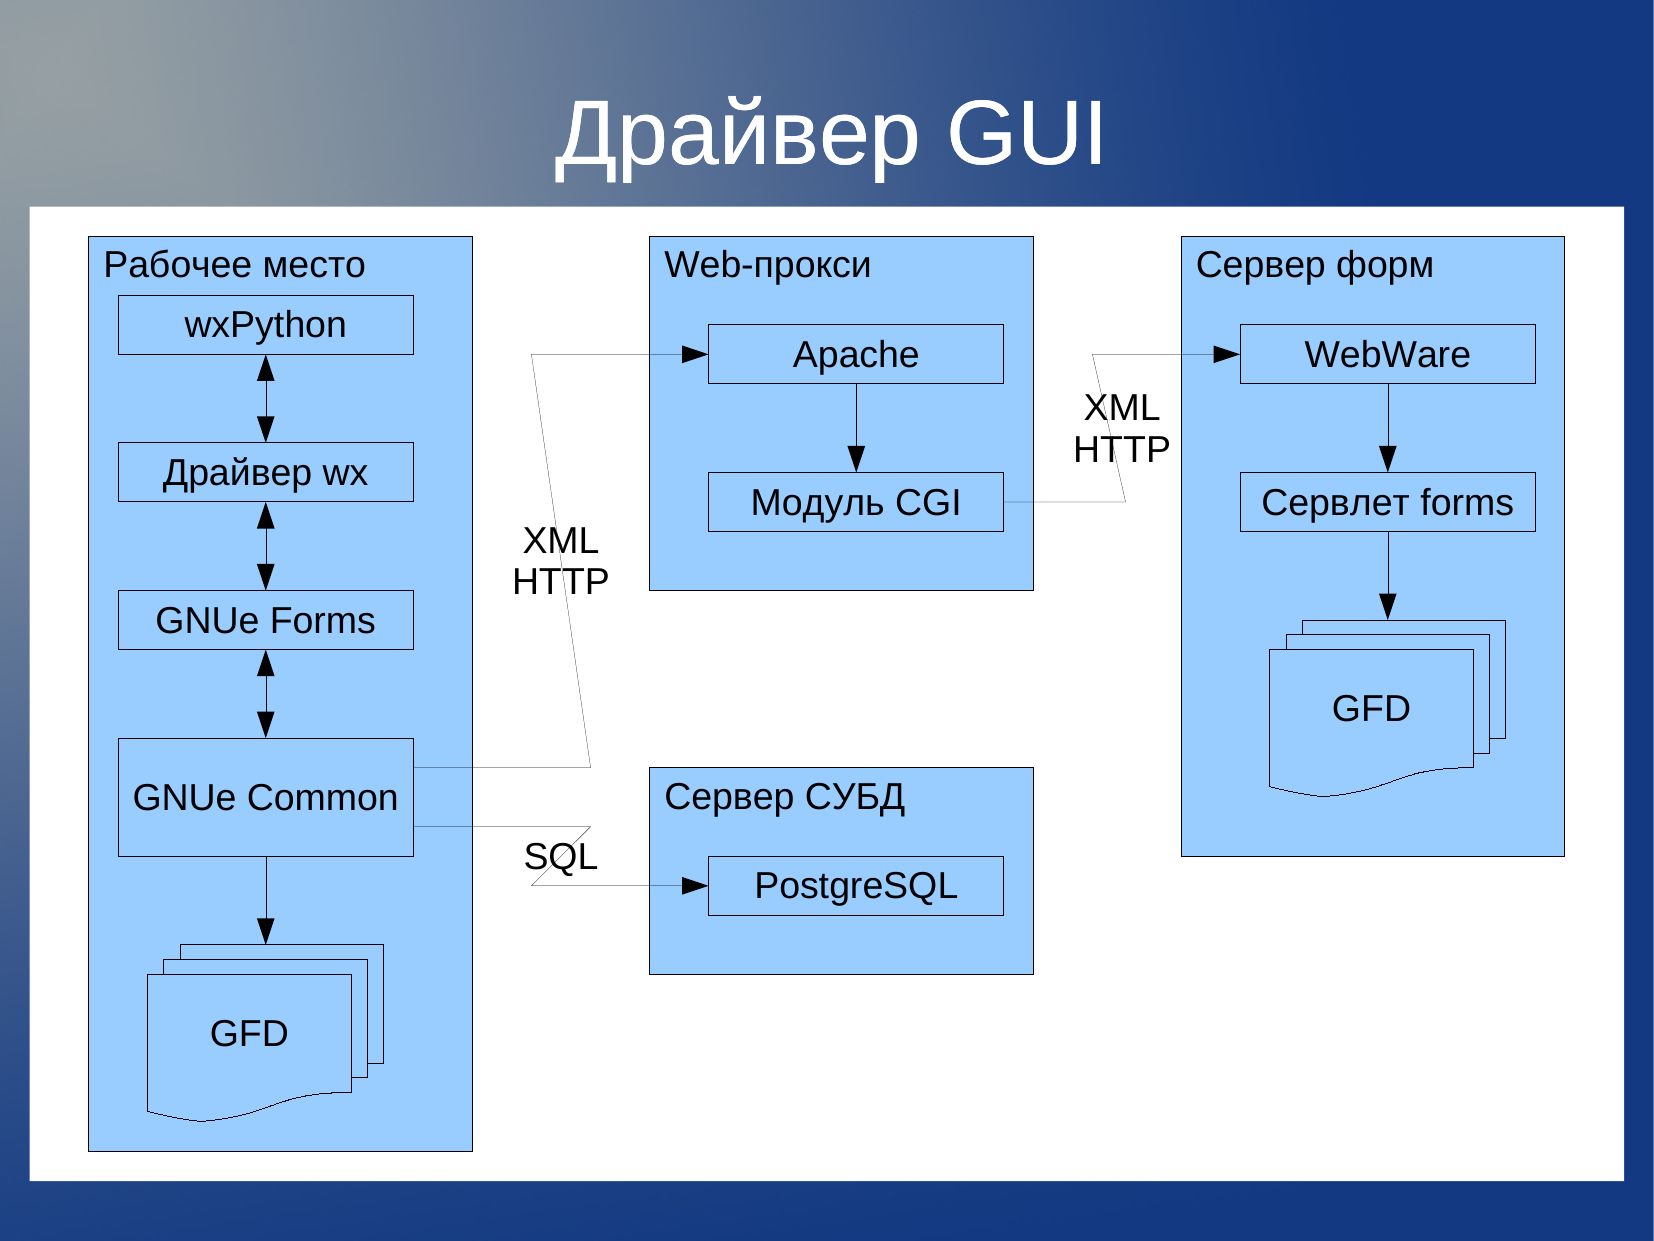

# Драйвер GUI
Драйвер GUI
Click to add textV
Рабочее место
Web-прокси
Сервер форм
wxPython
Apache
WebWare
Драйвер wx
Модуль CGI
Сервлет forms
GNUe Forms
GFD
XML
HTTP
GNUe Common
Сервер СУБД
PostgreSQL
GFD